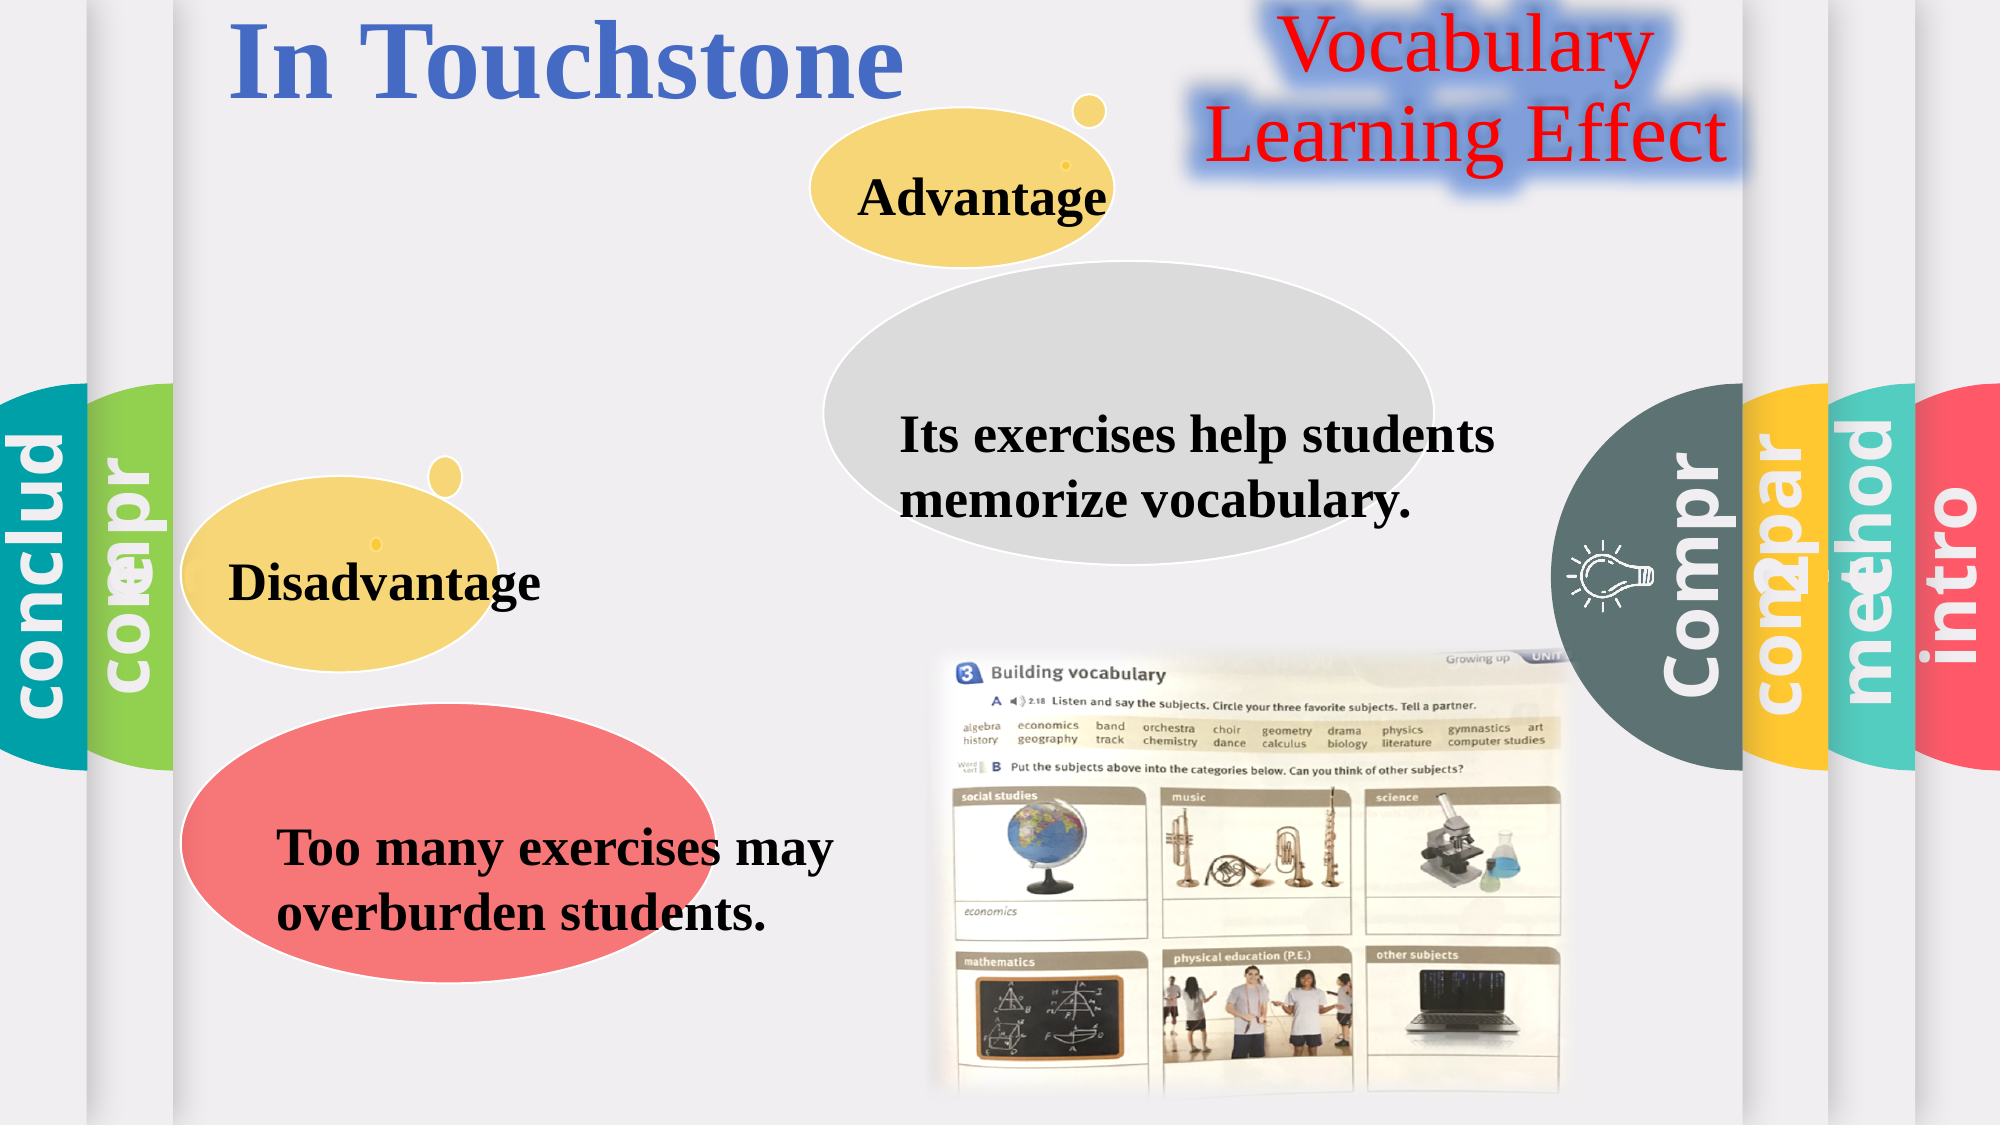

conclude
compr 3
intro
method
Compr 2
compare
In Touchstone
Vocabulary Learning Effect
Advantage
Its exercises help students memorize vocabulary.
Disadvantage
Too many exercises may overburden students.